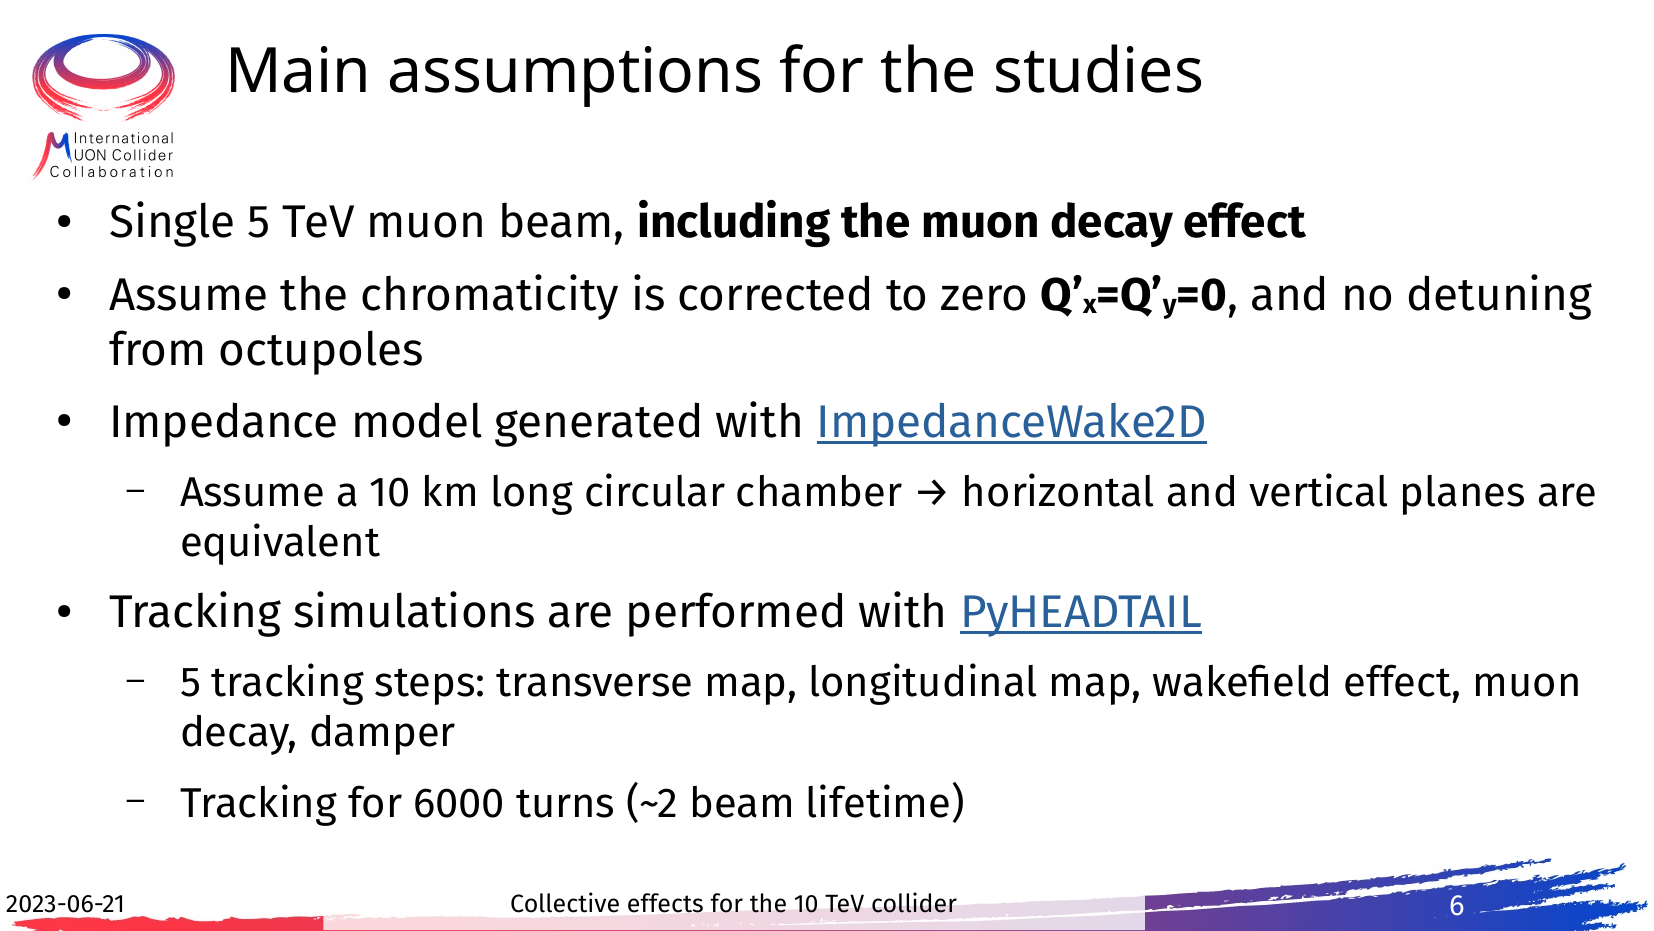

Main assumptions for the studies
# Single 5 TeV muon beam, including the muon decay effect
Assume the chromaticity is corrected to zero Q’x=Q’y=0, and no detuning from octupoles
Impedance model generated with ImpedanceWake2D
Assume a 10 km long circular chamber → horizontal and vertical planes are equivalent
Tracking simulations are performed with PyHEADTAIL
5 tracking steps: transverse map, longitudinal map, wakefield effect, muon decay, damper
Tracking for 6000 turns (~2 beam lifetime)
2023-06-21
Collective effects for the 10 TeV collider
6